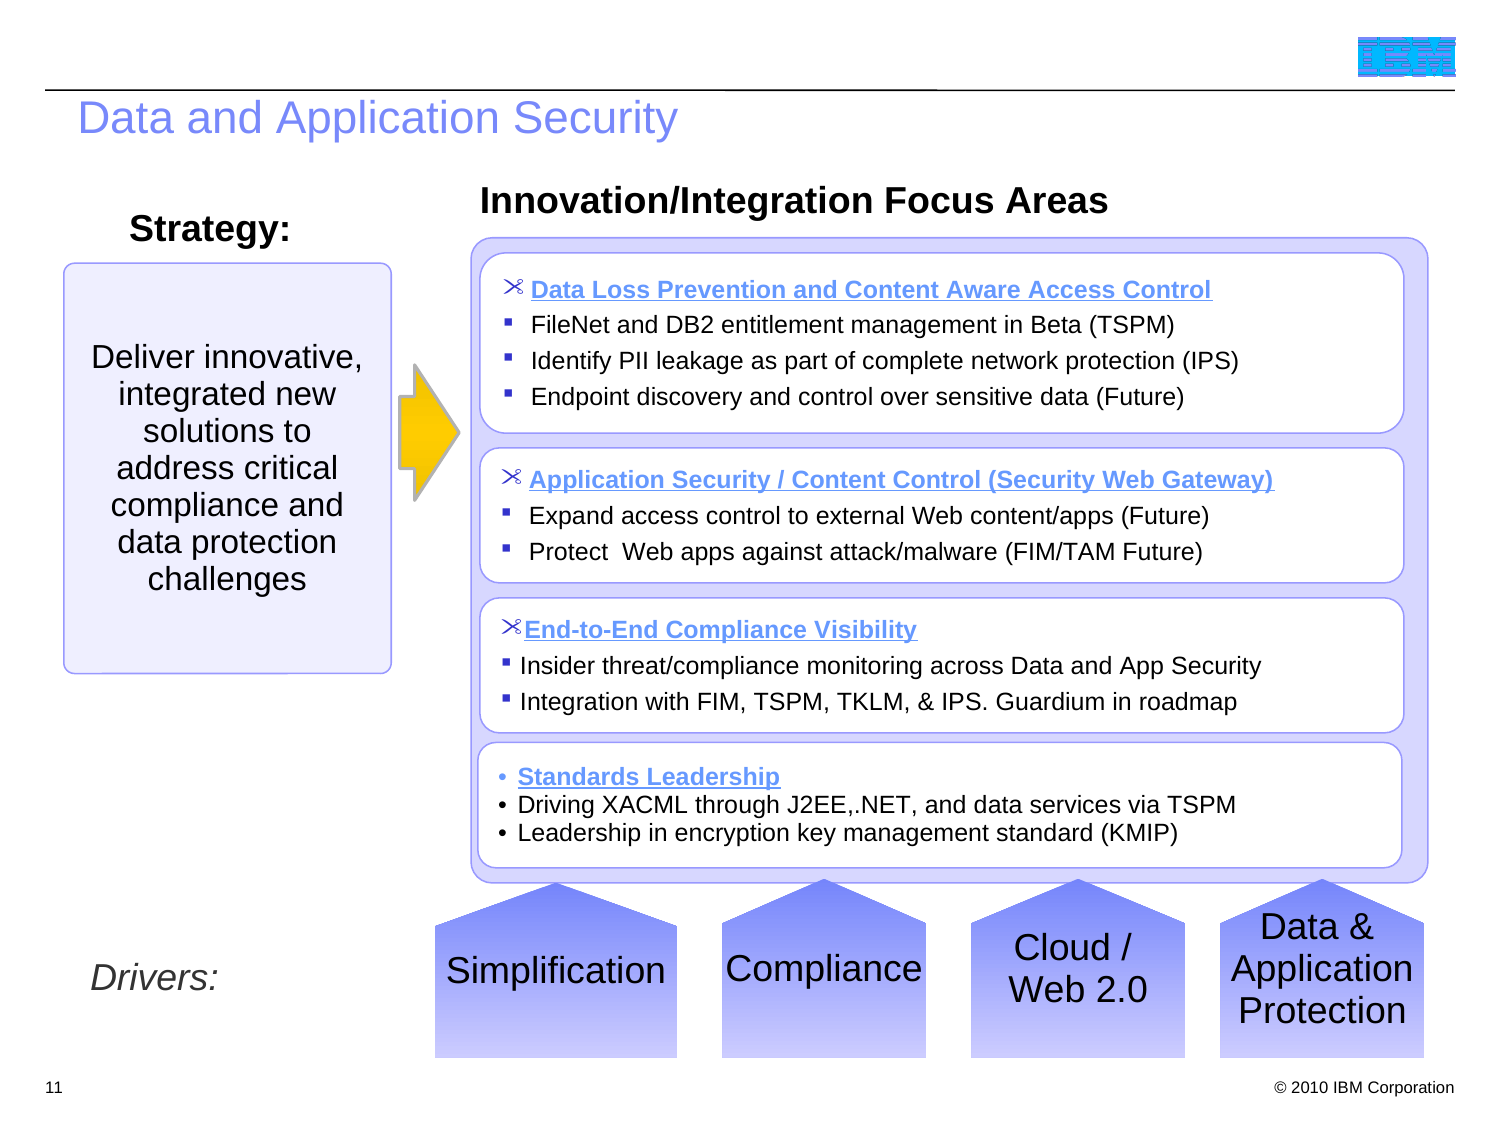

# Data and Application Security
Innovation/Integration Focus Areas
Strategy:
Data Loss Prevention and Content Aware Access Control
FileNet and DB2 entitlement management in Beta (TSPM)
Identify PII leakage as part of complete network protection (IPS)
Endpoint discovery and control over sensitive data (Future)
Deliver innovative, integrated new solutions to address critical compliance and data protection challenges
Application Security / Content Control (Security Web Gateway)
Expand access control to external Web content/apps (Future)
Protect Web apps against attack/malware (FIM/TAM Future)
End-to-End Compliance Visibility
Insider threat/compliance monitoring across Data and App Security
Integration with FIM, TSPM, TKLM, & IPS. Guardium in roadmap
Standards Leadership
Driving XACML through J2EE,.NET, and data services via TSPM
Leadership in encryption key management standard (KMIP)
Simplification
Cloud /
Web 2.0
Compliance
Data &
Application
Protection
Drivers:
11